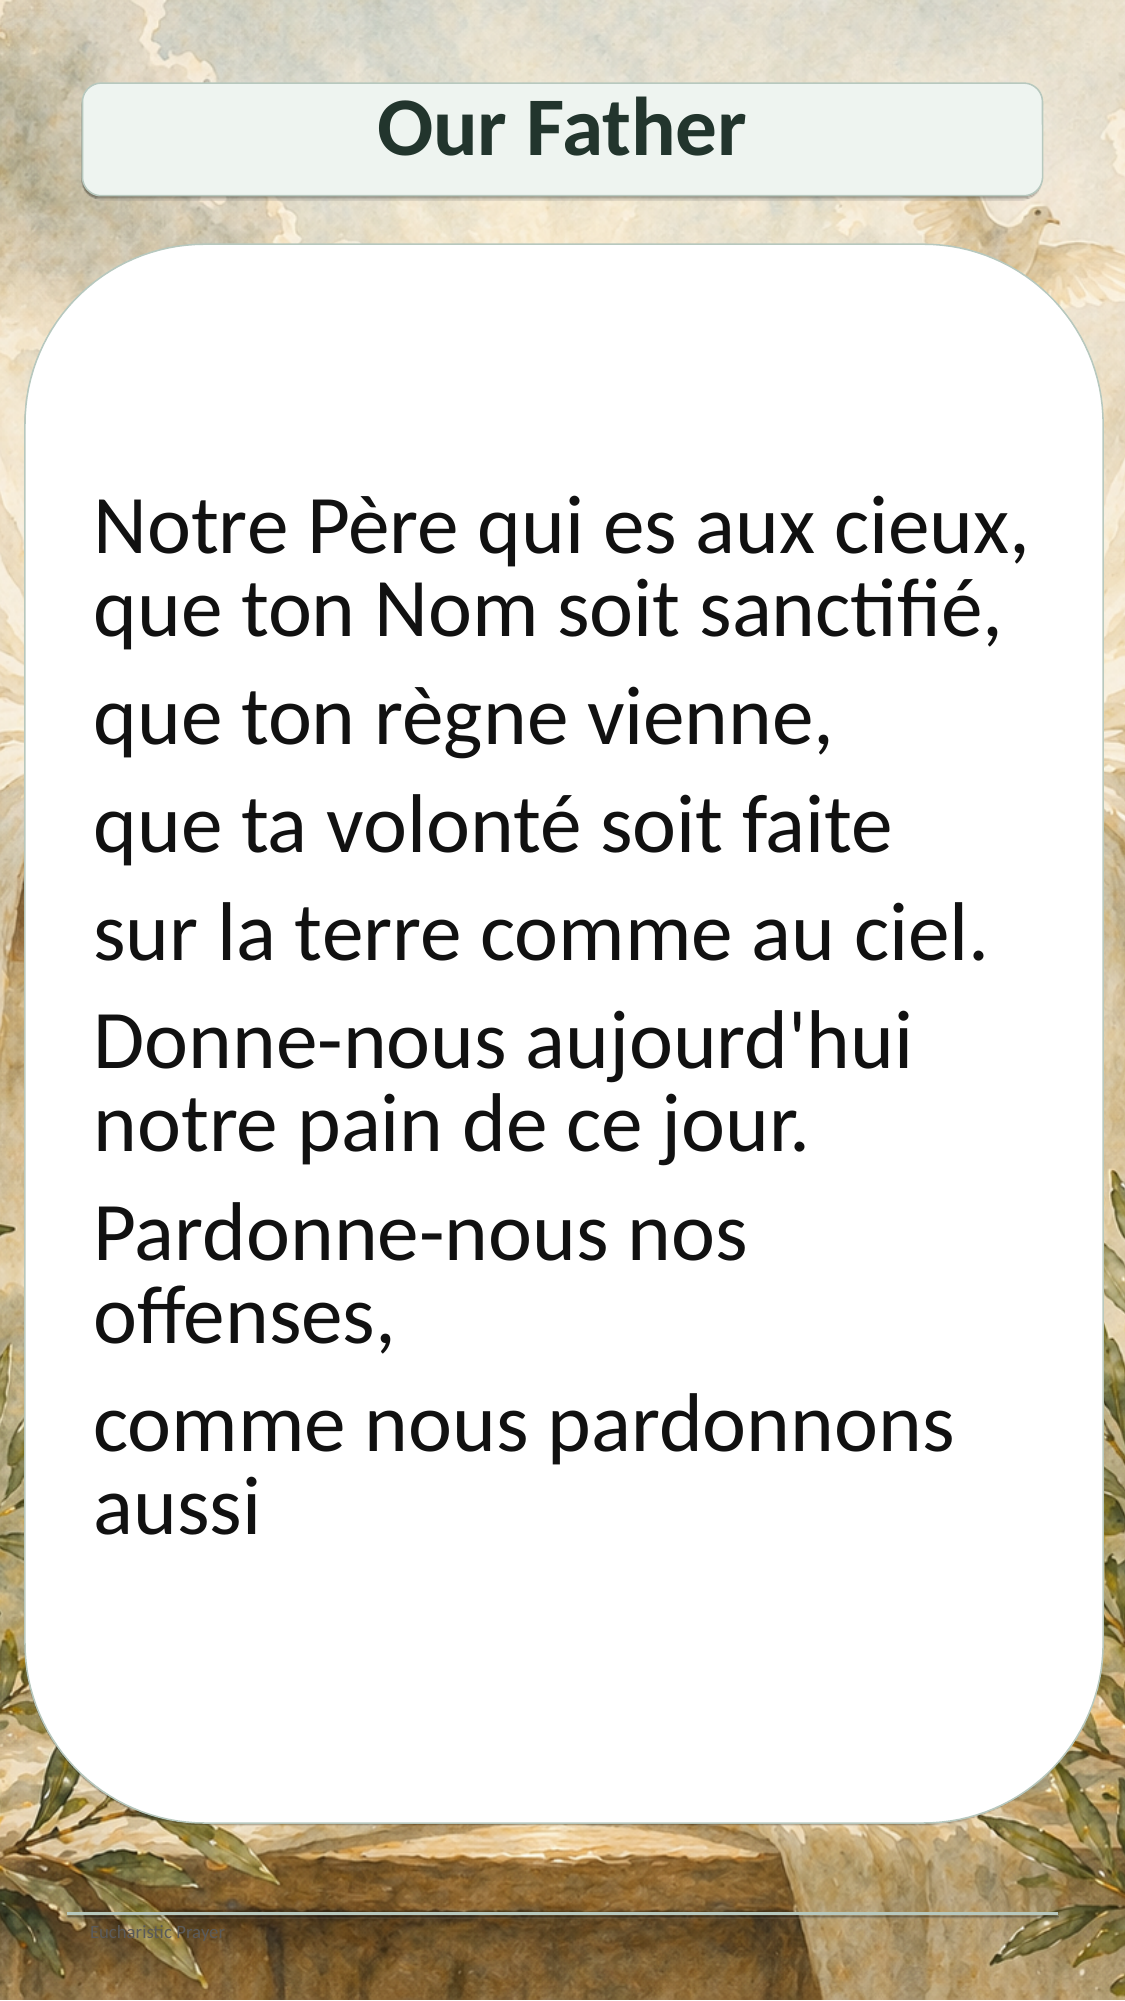

Our Father
Notre Père qui es aux cieux, que ton Nom soit sanctifié,
que ton règne vienne,
que ta volonté soit faite
sur la terre comme au ciel.
Donne-nous aujourd'hui notre pain de ce jour.
Pardonne-nous nos offenses,
comme nous pardonnons aussi
Eucharistic Prayer